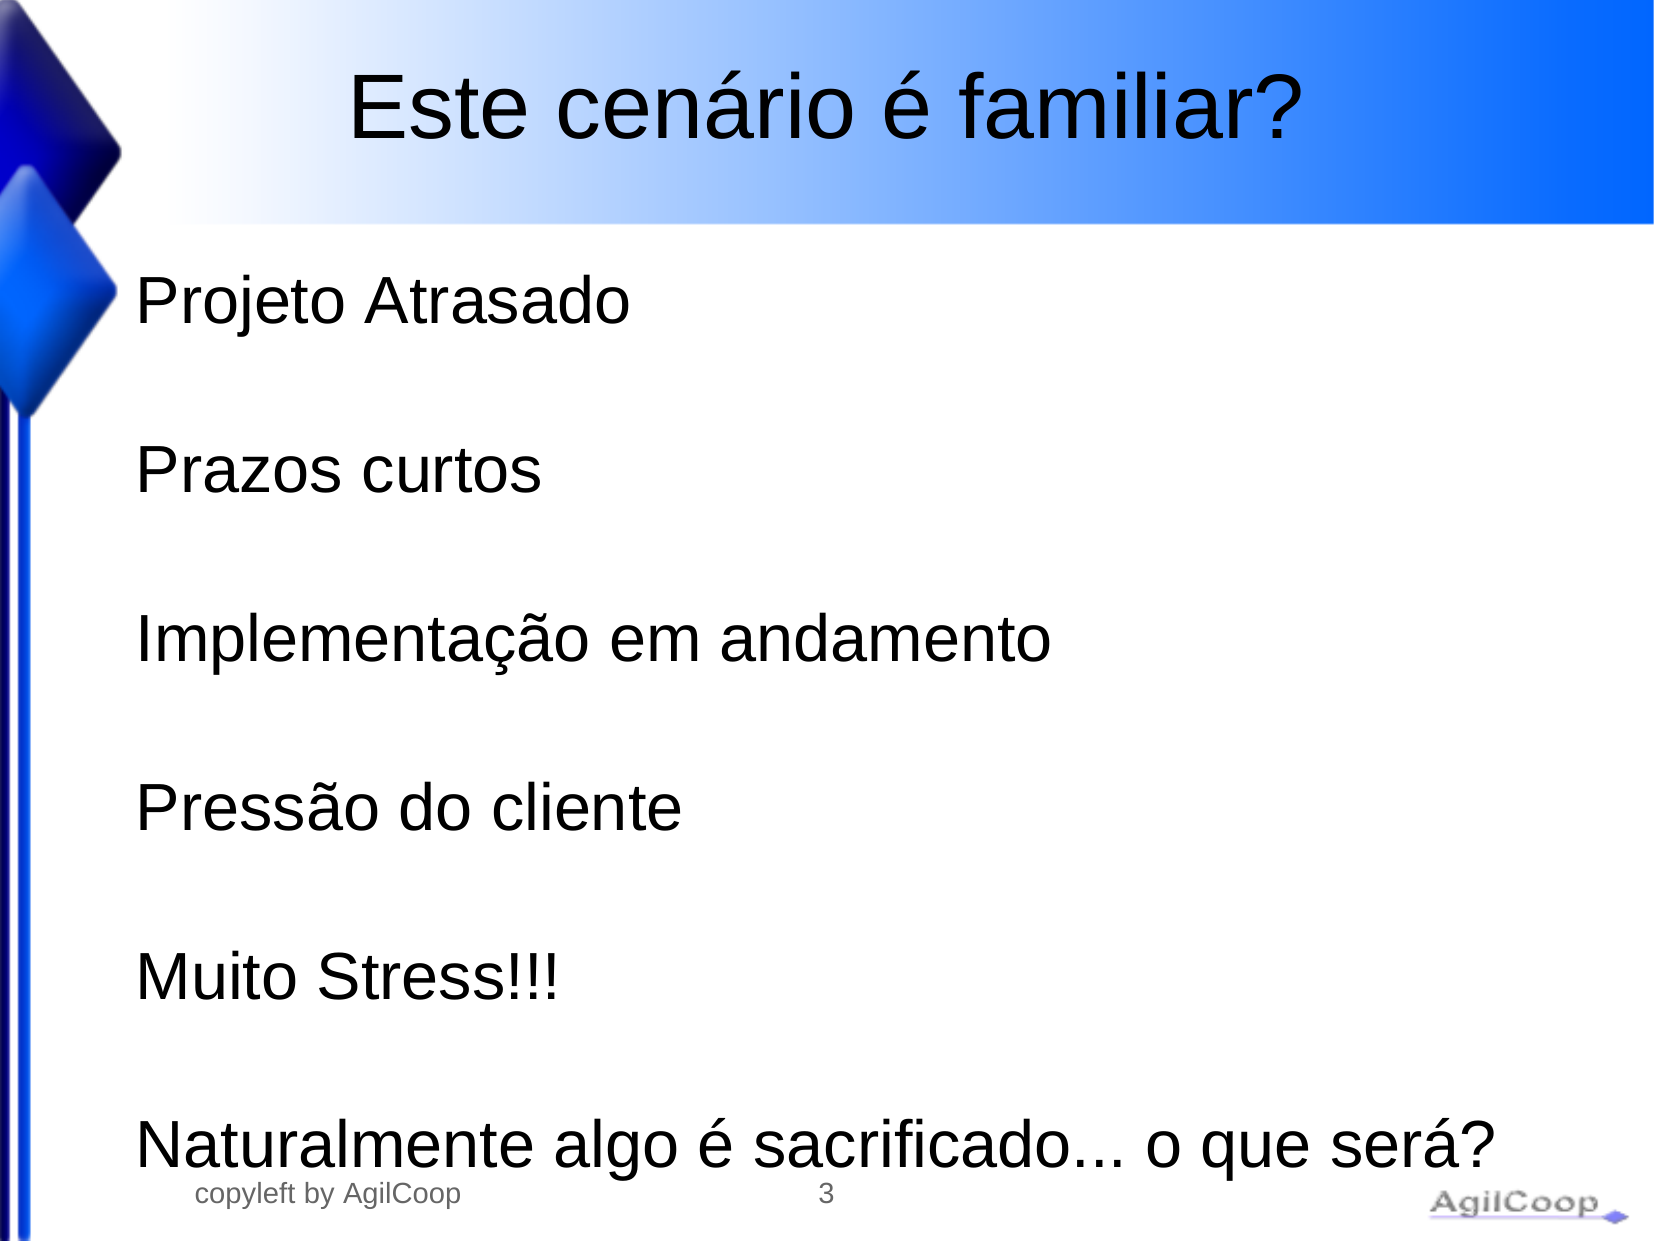

# Este cenário é familiar?
Projeto Atrasado
Prazos curtos
Implementação em andamento
Pressão do cliente
Muito Stress!!!
Naturalmente algo é sacrificado... o que será?
copyleft by AgilCoop
3